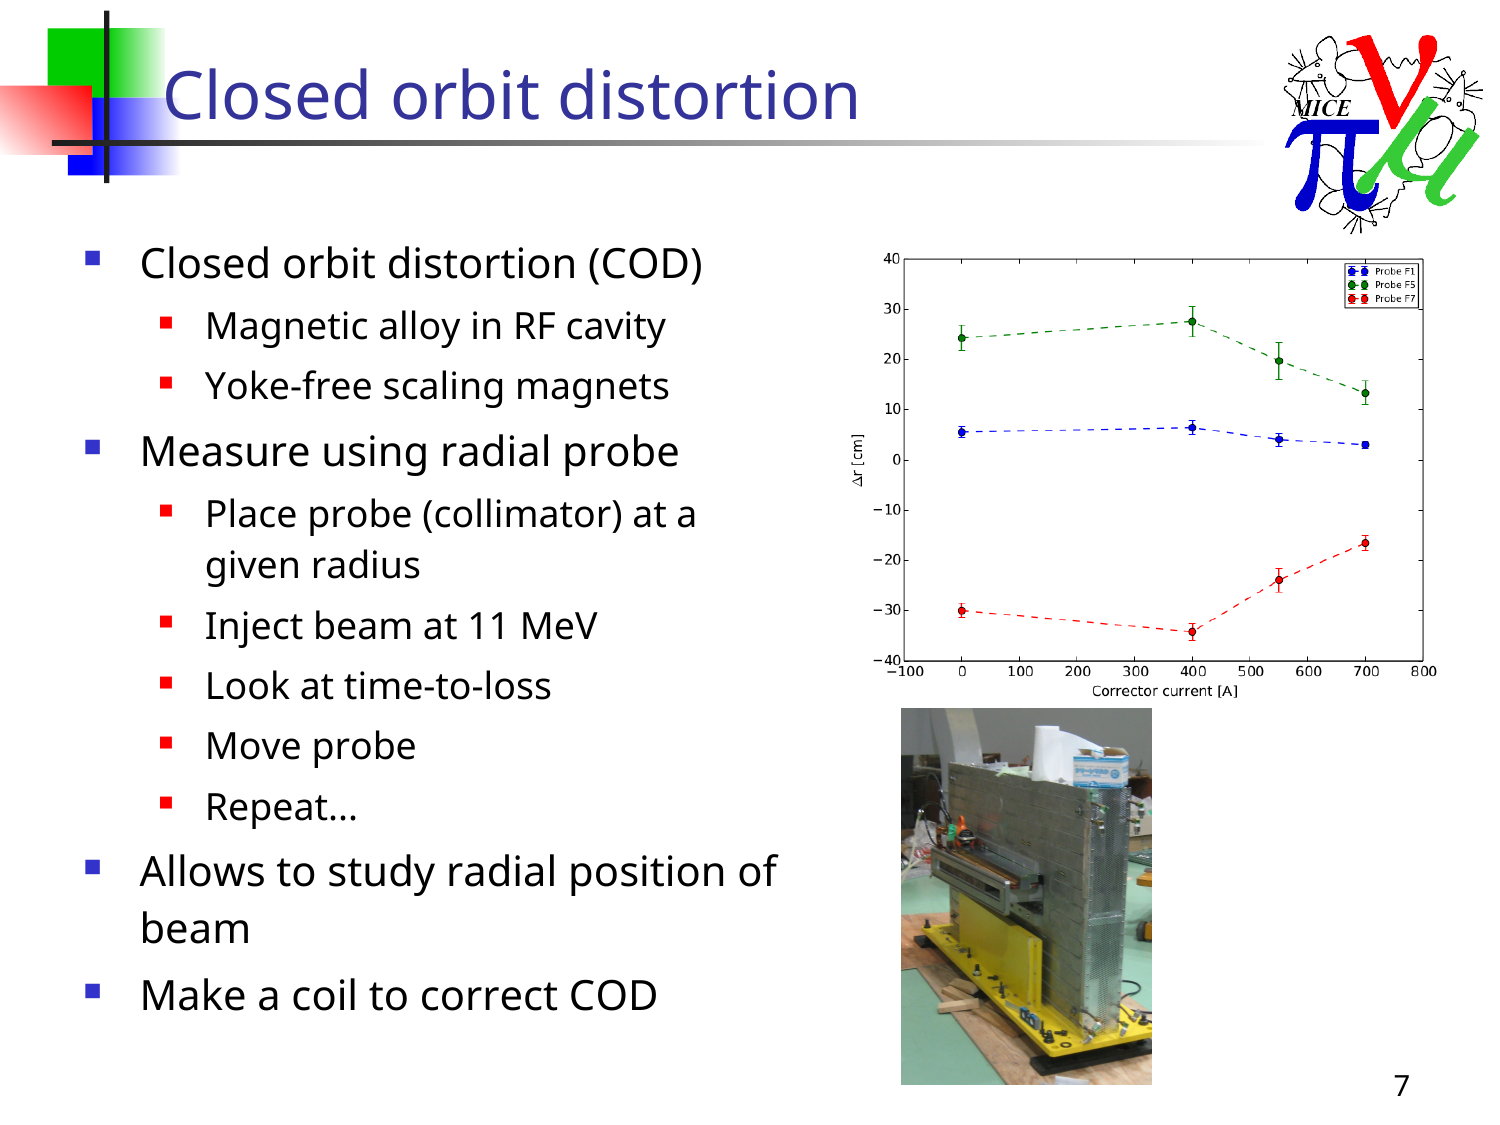

# Closed orbit distortion
Closed orbit distortion (COD)
Magnetic alloy in RF cavity
Yoke-free scaling magnets
Measure using radial probe
Place probe (collimator) at a given radius
Inject beam at 11 MeV
Look at time-to-loss
Move probe
Repeat...
Allows to study radial position of beam
Make a coil to correct COD
7